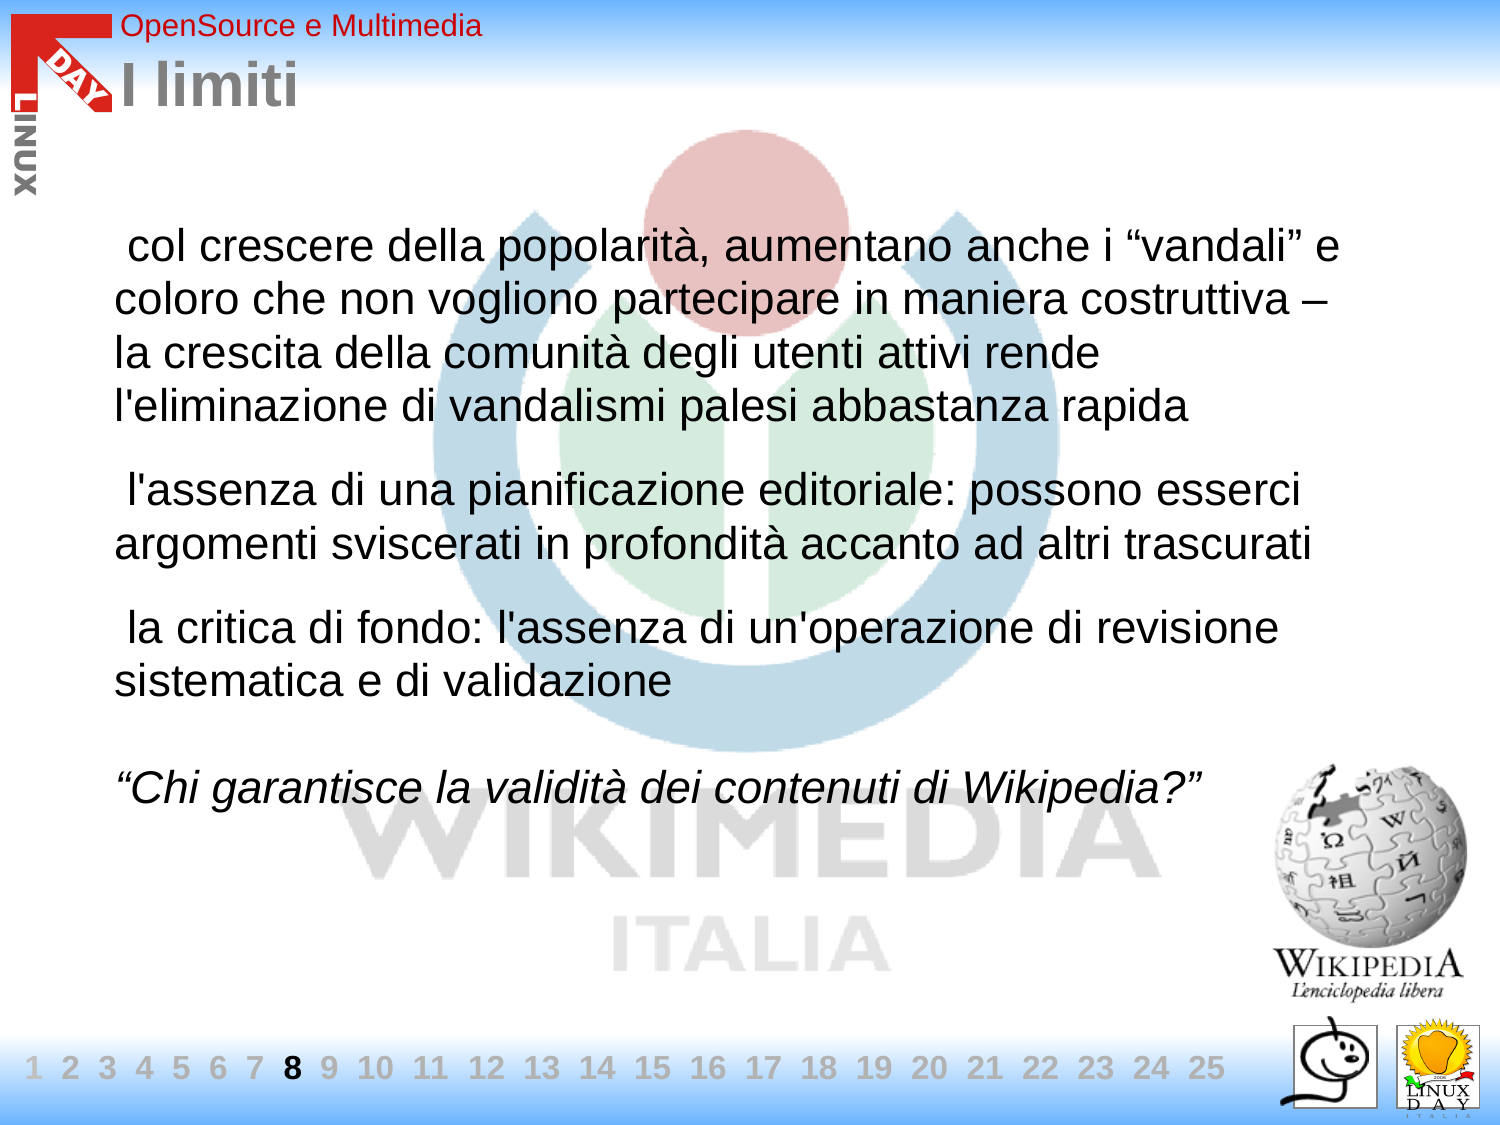

OpenSource e Multimedia
I limiti
 col crescere della popolarità, aumentano anche i “vandali” e coloro che non vogliono partecipare in maniera costruttiva – la crescita della comunità degli utenti attivi rende l'eliminazione di vandalismi palesi abbastanza rapida
 l'assenza di una pianificazione editoriale: possono esserci argomenti sviscerati in profondità accanto ad altri trascurati
 la critica di fondo: l'assenza di un'operazione di revisione sistematica e di validazione
“Chi garantisce la validità dei contenuti di Wikipedia?”
1 2 3 4 5 6 7 8 9 10 11 12 13 14 15 16 17 18 19 20 21 22 23 24 25